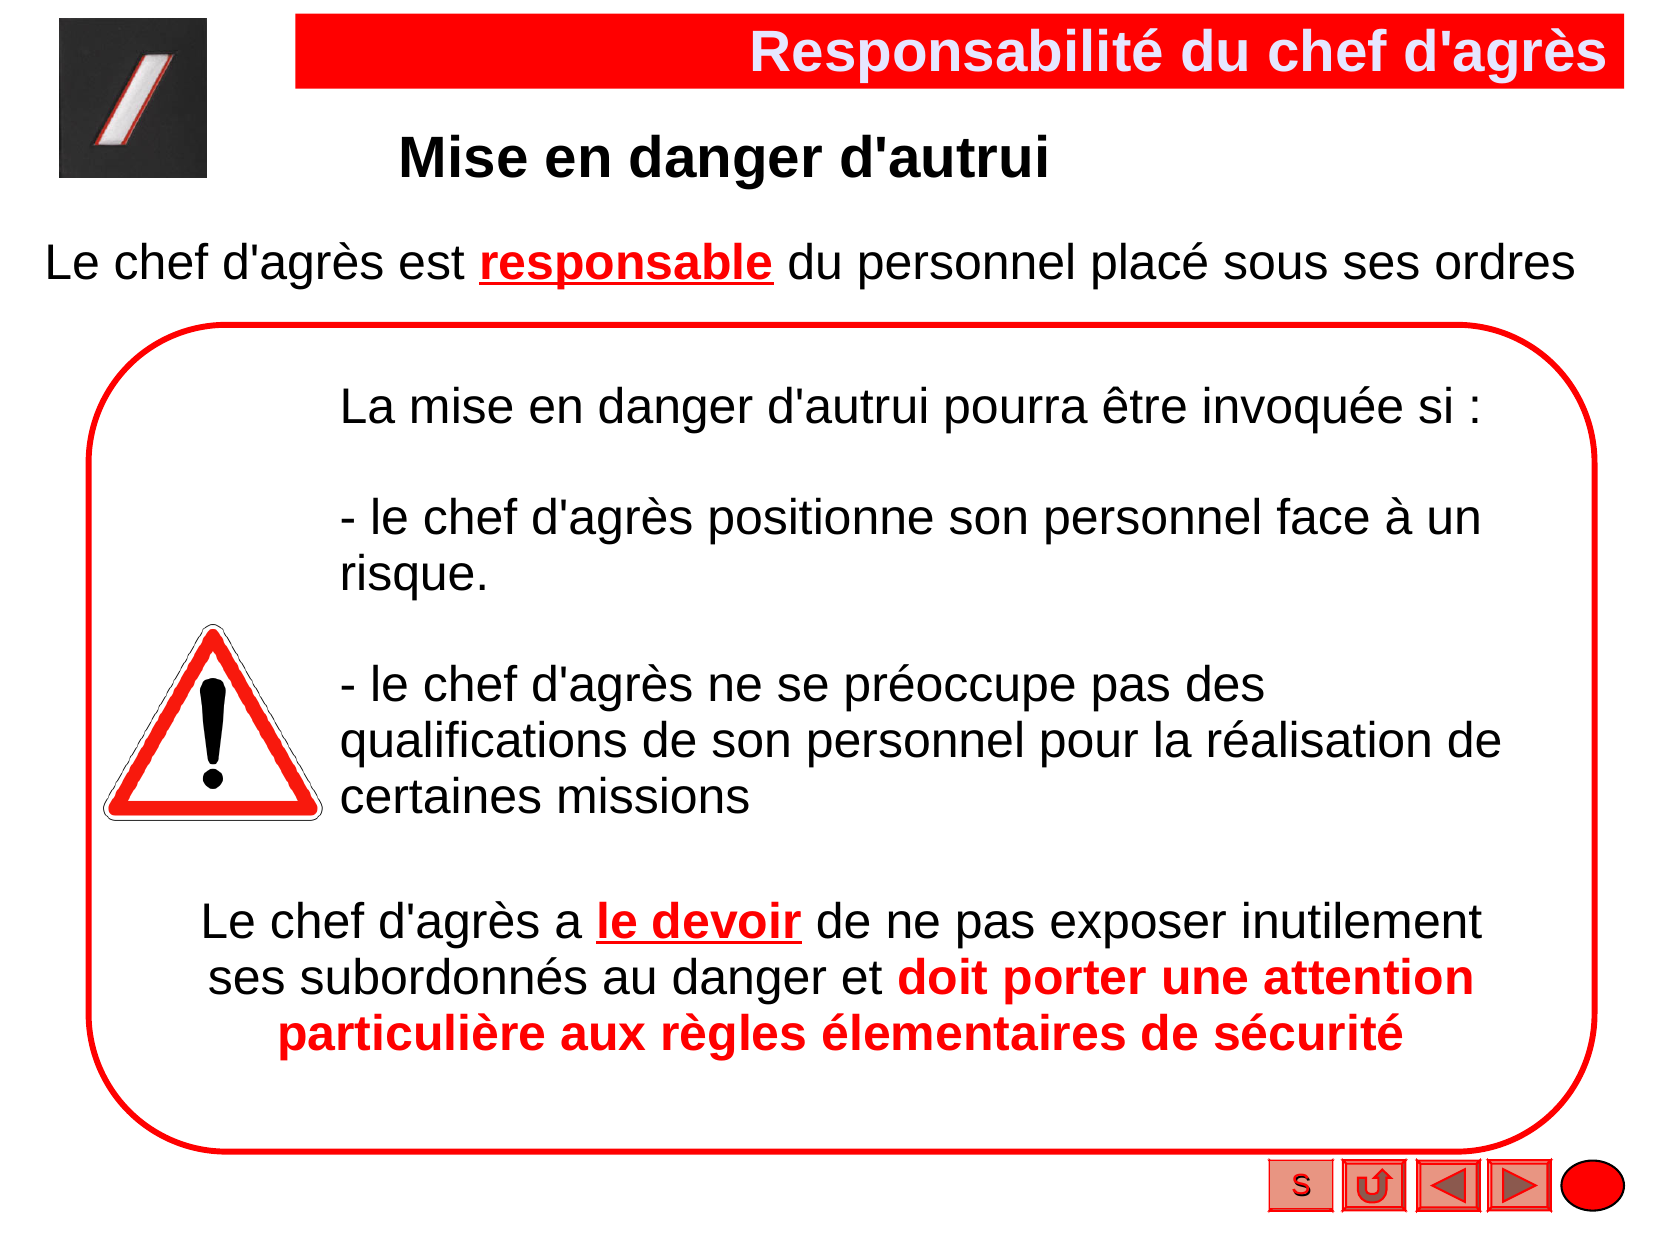

Responsabilité du chef d'agrès
Mise en danger d'autrui
Le chef d'agrès est responsable du personnel placé sous ses ordres
La mise en danger d'autrui pourra être invoquée si :
- le chef d'agrès positionne son personnel face à un risque.
- le chef d'agrès ne se préoccupe pas des qualifications de son personnel pour la réalisation de certaines missions
#
Le chef d'agrès a le devoir de ne pas exposer inutilement ses subordonnés au danger et doit porter une attention particulière aux règles élementaires de sécurité